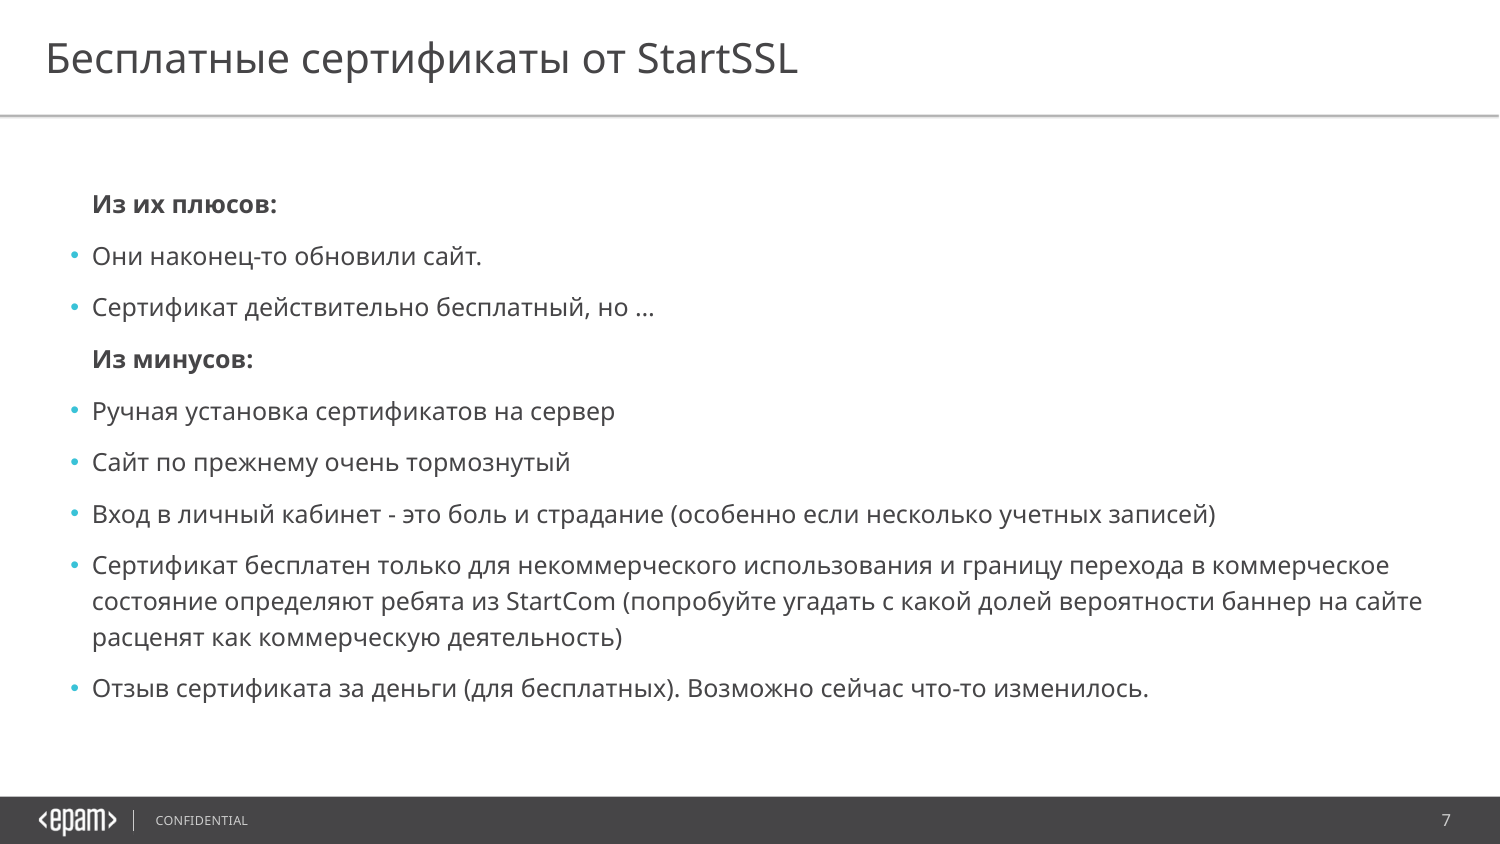

Бесплатные сертификаты от StartSSL
# Из их плюсов:
Они наконец-то обновили сайт.
Сертификат действительно бесплатный, но …
Из минусов:
Ручная установка сертификатов на сервер
Сайт по прежнему очень тормознутый
Вход в личный кабинет - это боль и страдание (особенно если несколько учетных записей)
Сертификат бесплатен только для некоммерческого использования и границу перехода в коммерческое состояние определяют ребята из StartCom (попробуйте угадать с какой долей вероятности баннер на сайте расценят как коммерческую деятельность)
Отзыв сертификата за деньги (для бесплатных). Возможно сейчас что-то изменилось.